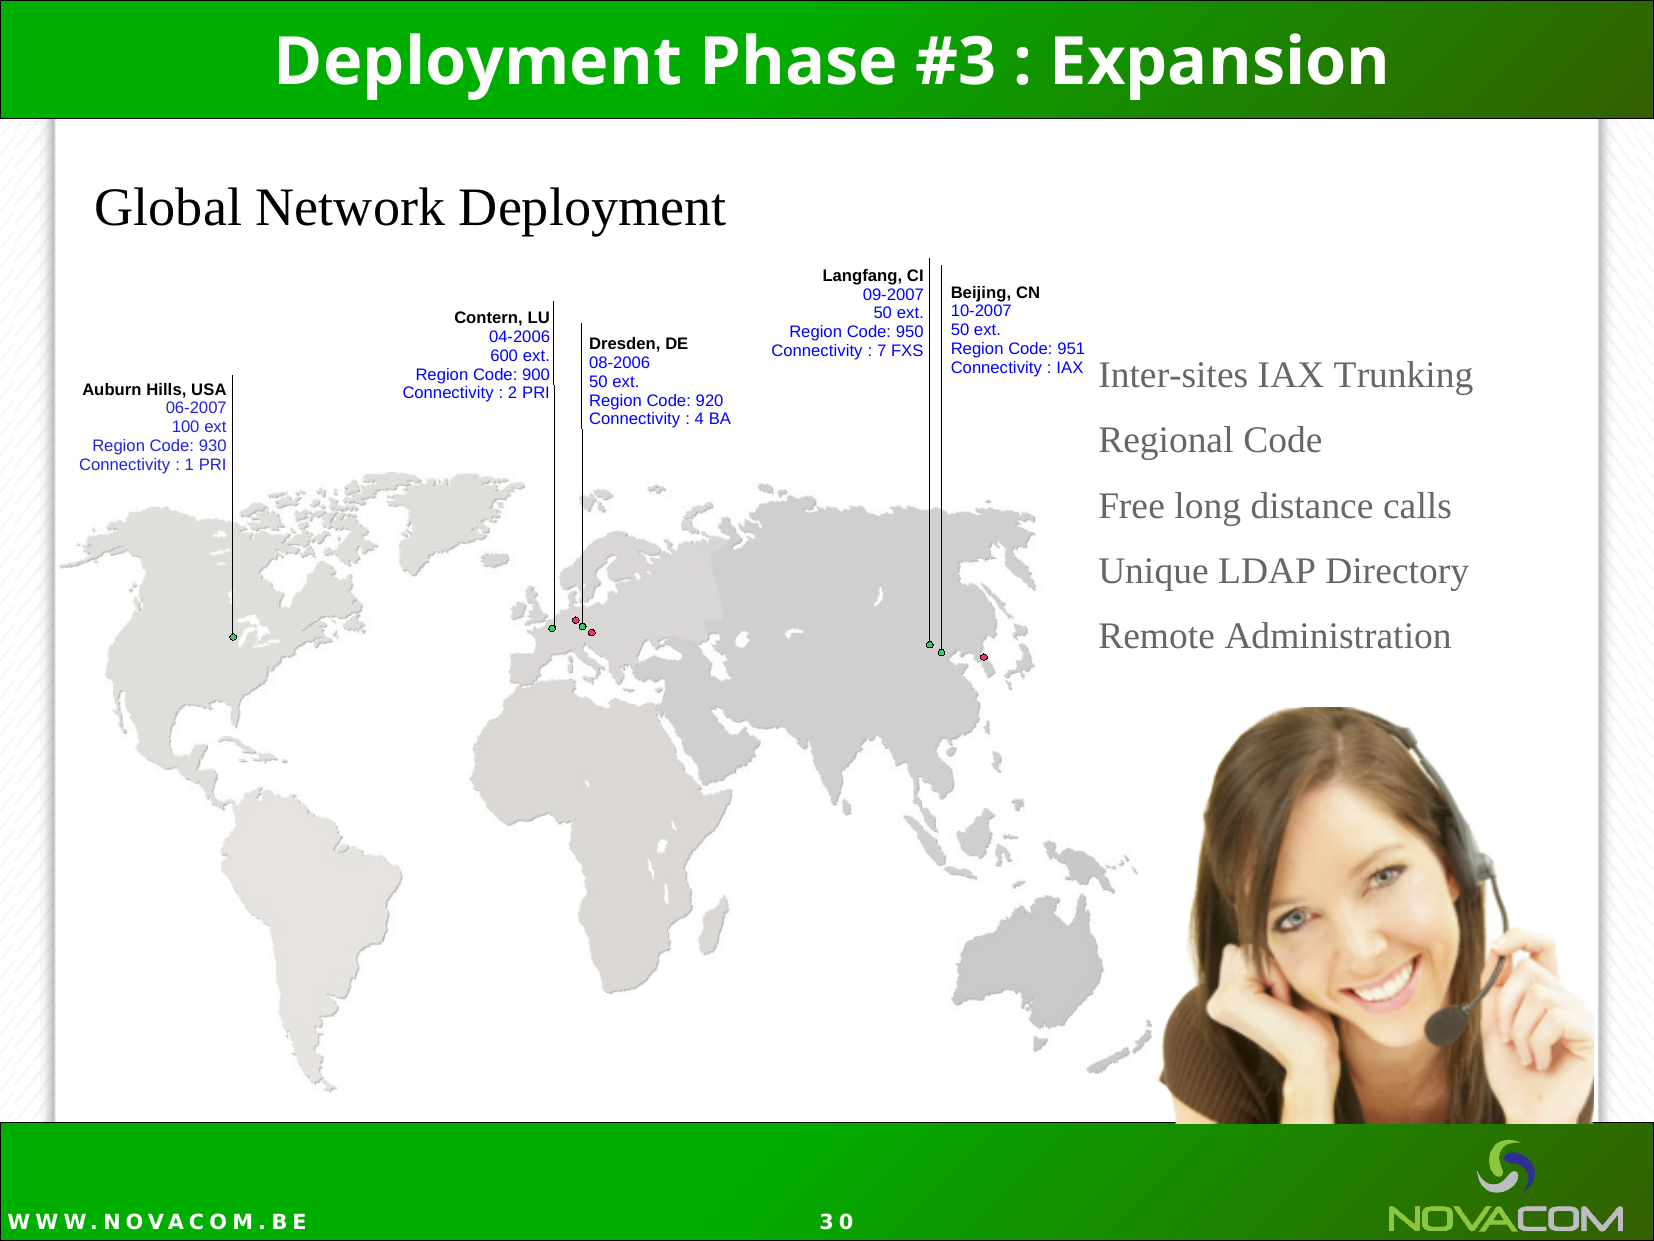

# Deployment Phase #3 : Expansion
Global Network Deployment
Langfang, CI
09-2007
50 ext.
Region Code: 950
Connectivity : 7 FXS
Beijing, CN
10-2007
50 ext.
Region Code: 951
Connectivity : IAX
Contern, LU
04-2006
600 ext.
Region Code: 900
Connectivity : 2 PRI
Dresden, DE
08-2006
50 ext.
Region Code: 920
Connectivity : 4 BA
Inter-sites IAX Trunking
Regional Code
Free long distance calls
Unique LDAP Directory
Remote Administration
Auburn Hills, USA
06-2007
100 ext
Region Code: 930
Connectivity : 1 PRI